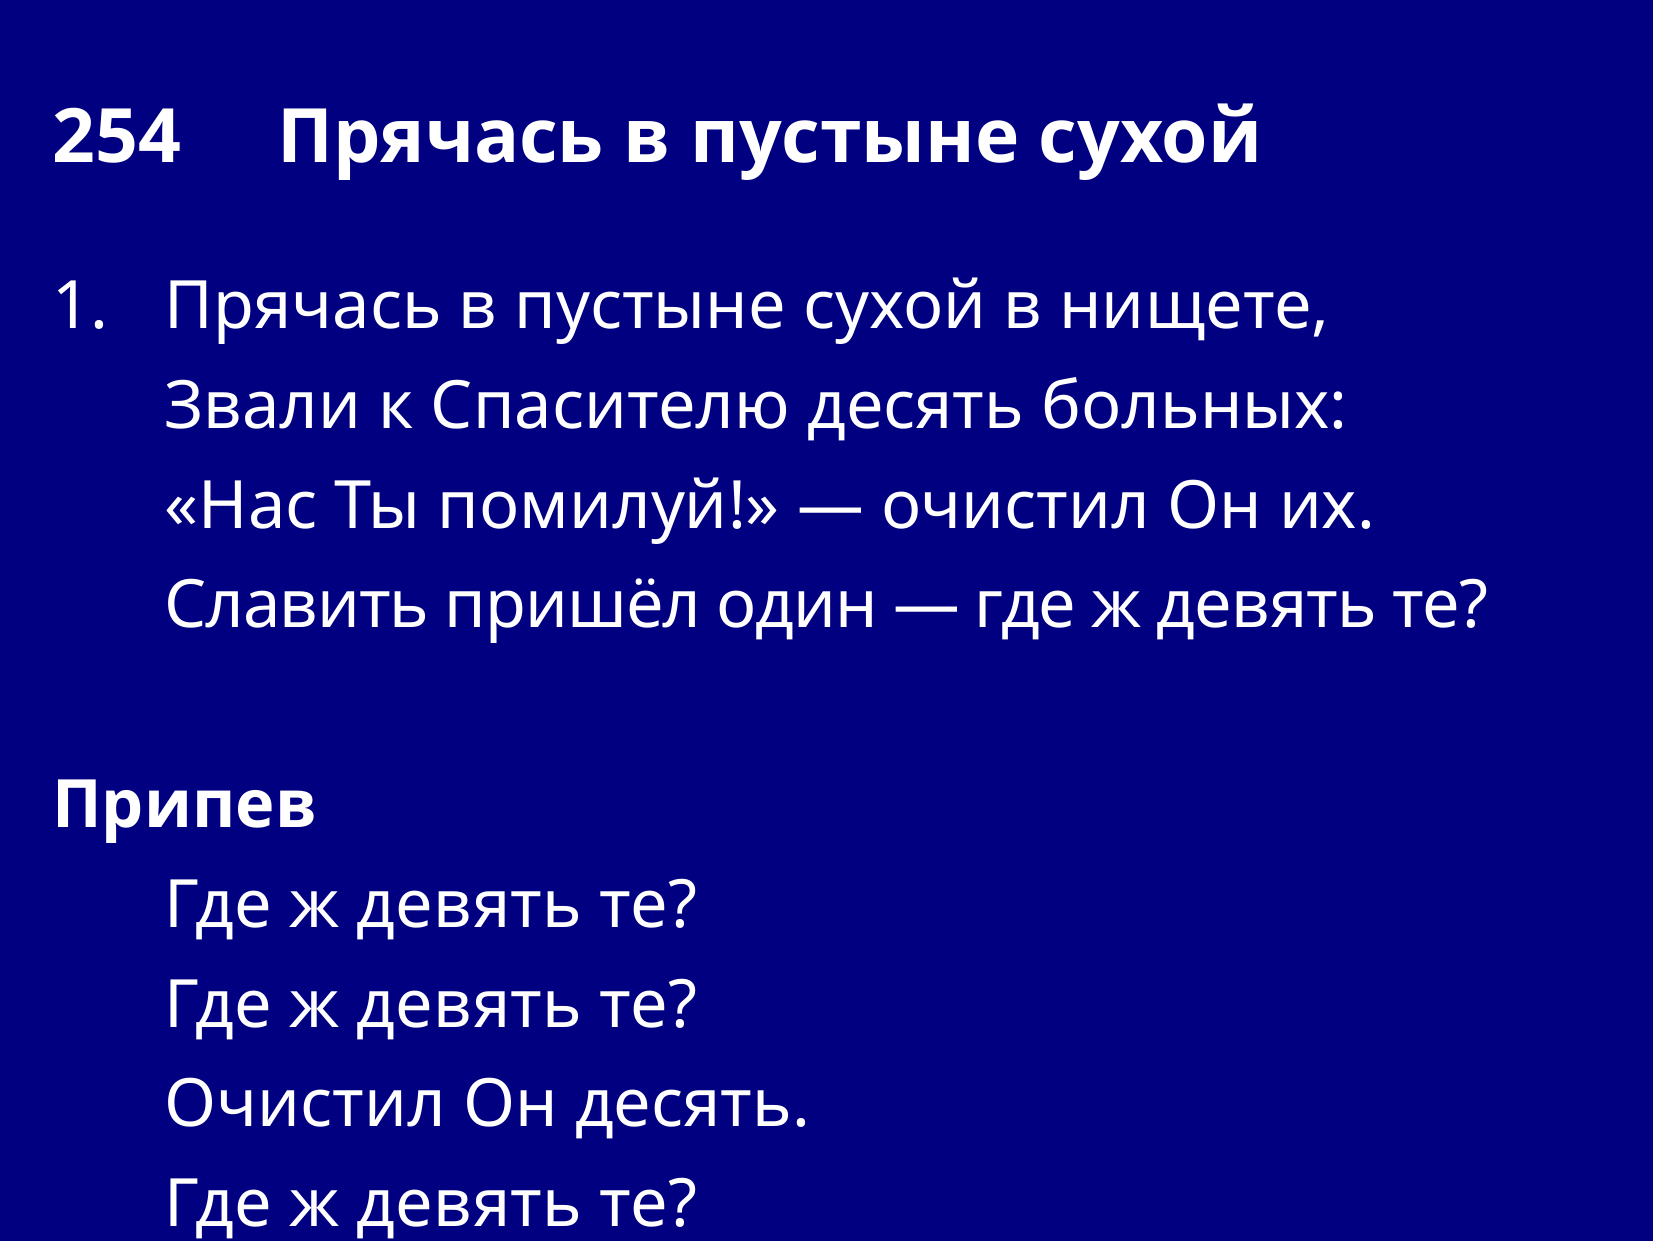

254	Прячась в пустыне сухой
1.	Прячась в пустыне сухой в нищете,
	Звали к Спасителю десять больных:
	«Нас Ты помилуй!» — очистил Он их.
	Славить пришёл один — где ж девять те?
Припев
	Где ж девять те?
	Где ж девять те?
	Очистил Он десять.
	Где ж девять те?